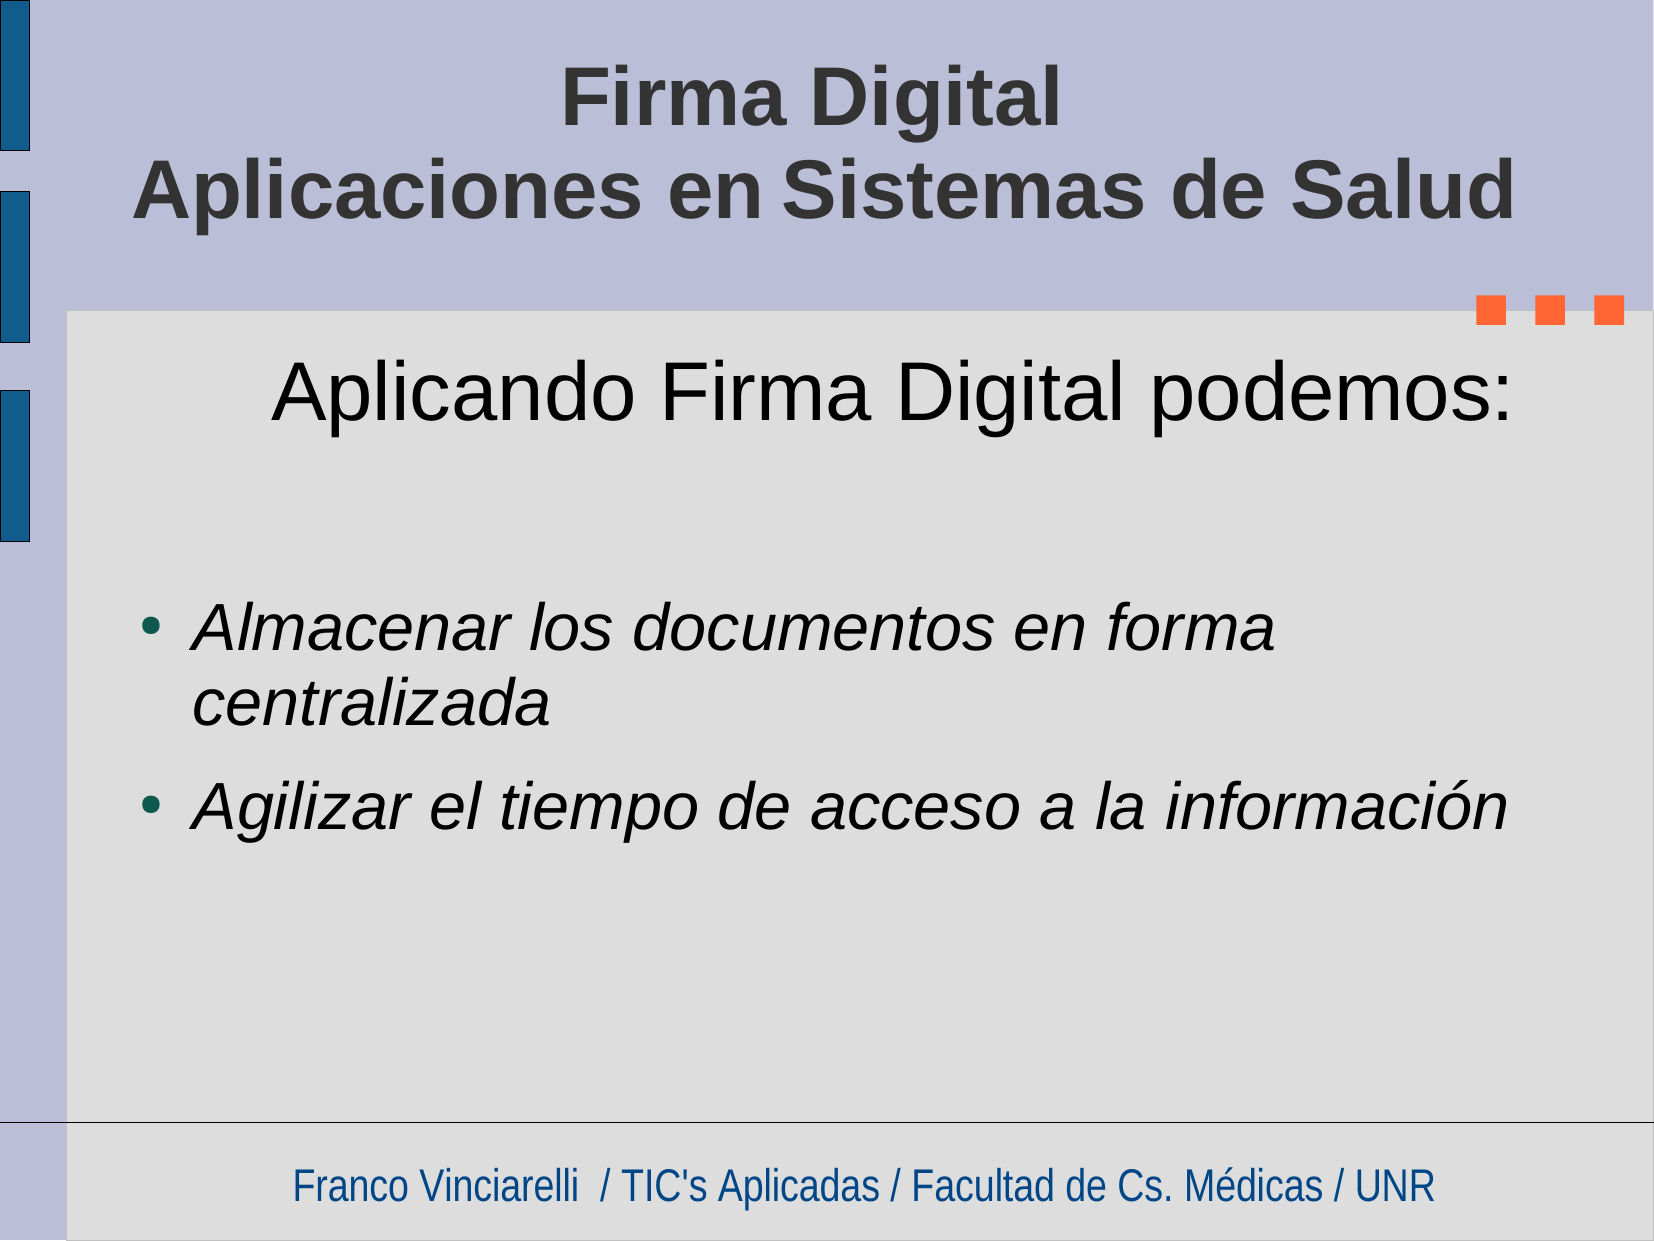

# Firma Digital Aplicaciones en Sistemas de Salud
Aplicando Firma Digital podemos:
Almacenar los documentos en forma centralizada
Agilizar el tiempo de acceso a la información
Franco Vinciarelli / TIC's Aplicadas / Facultad de Cs. Médicas / UNR